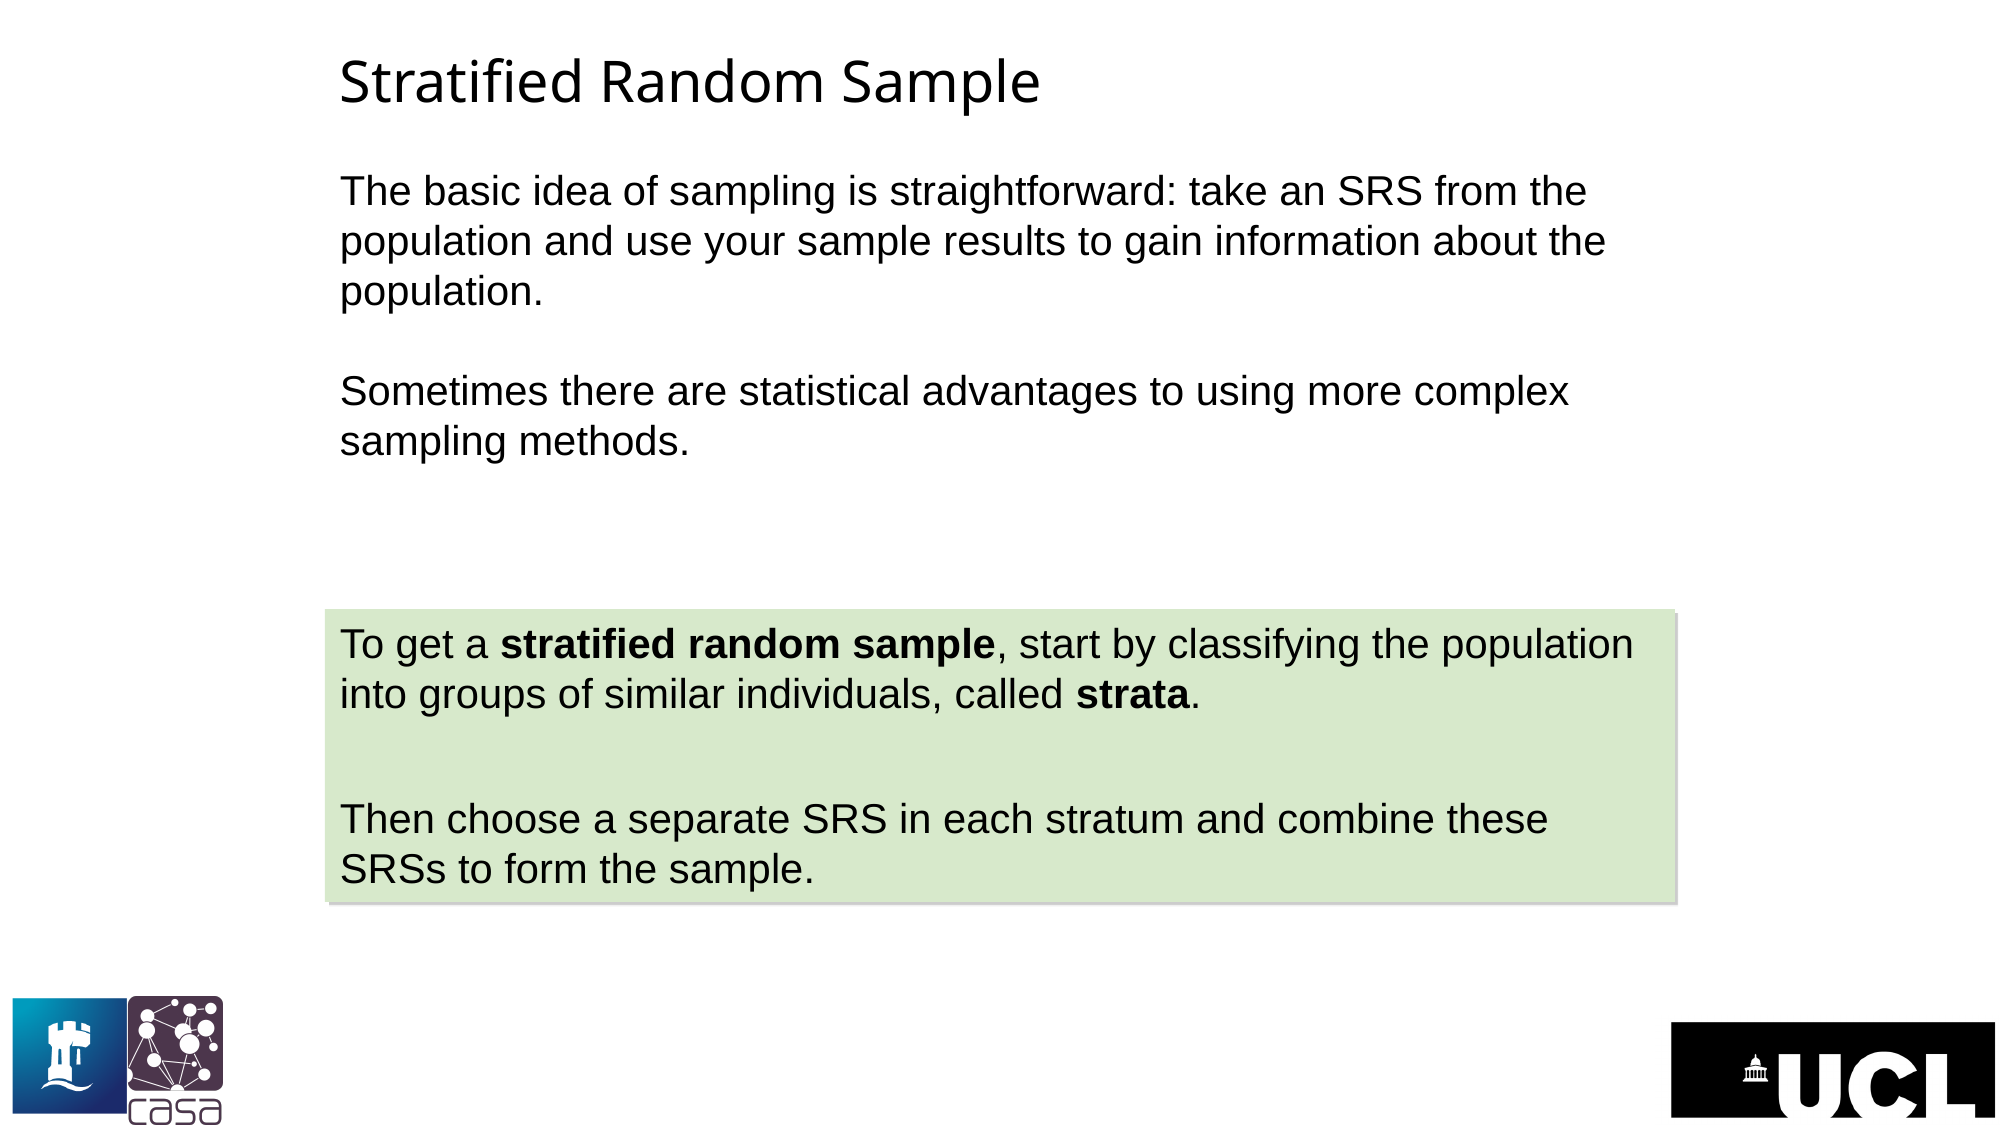

# Stratified Random Sample
The basic idea of sampling is straightforward: take an SRS from the population and use your sample results to gain information about the population.
Sometimes there are statistical advantages to using more complex sampling methods.
To get a stratified random sample, start by classifying the population into groups of similar individuals, called strata.
Then choose a separate SRS in each stratum and combine these SRSs to form the sample.